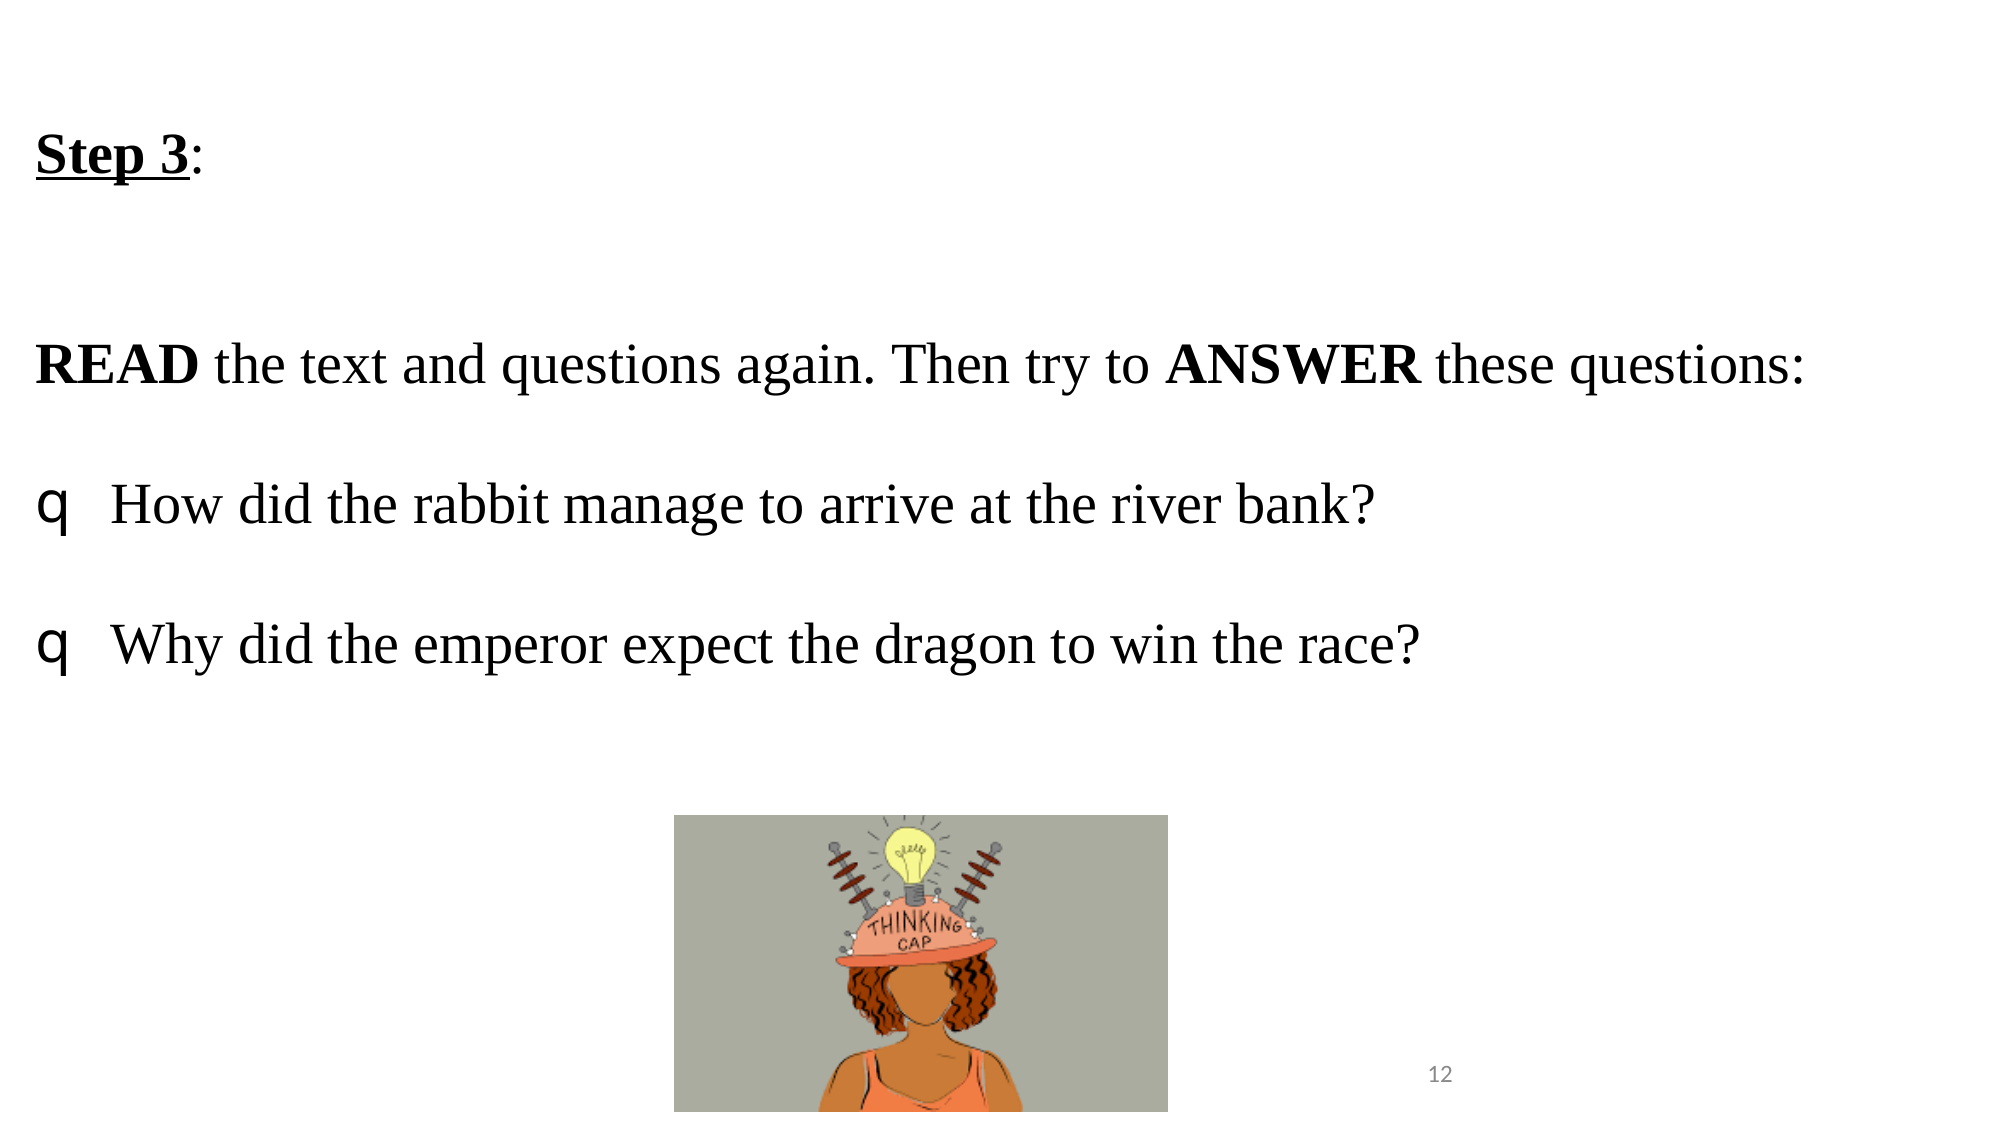

Step 3:
READ the text and questions again. Then try to ANSWER these questions:
How did the rabbit manage to arrive at the river bank?
Why did the emperor expect the dragon to win the race?